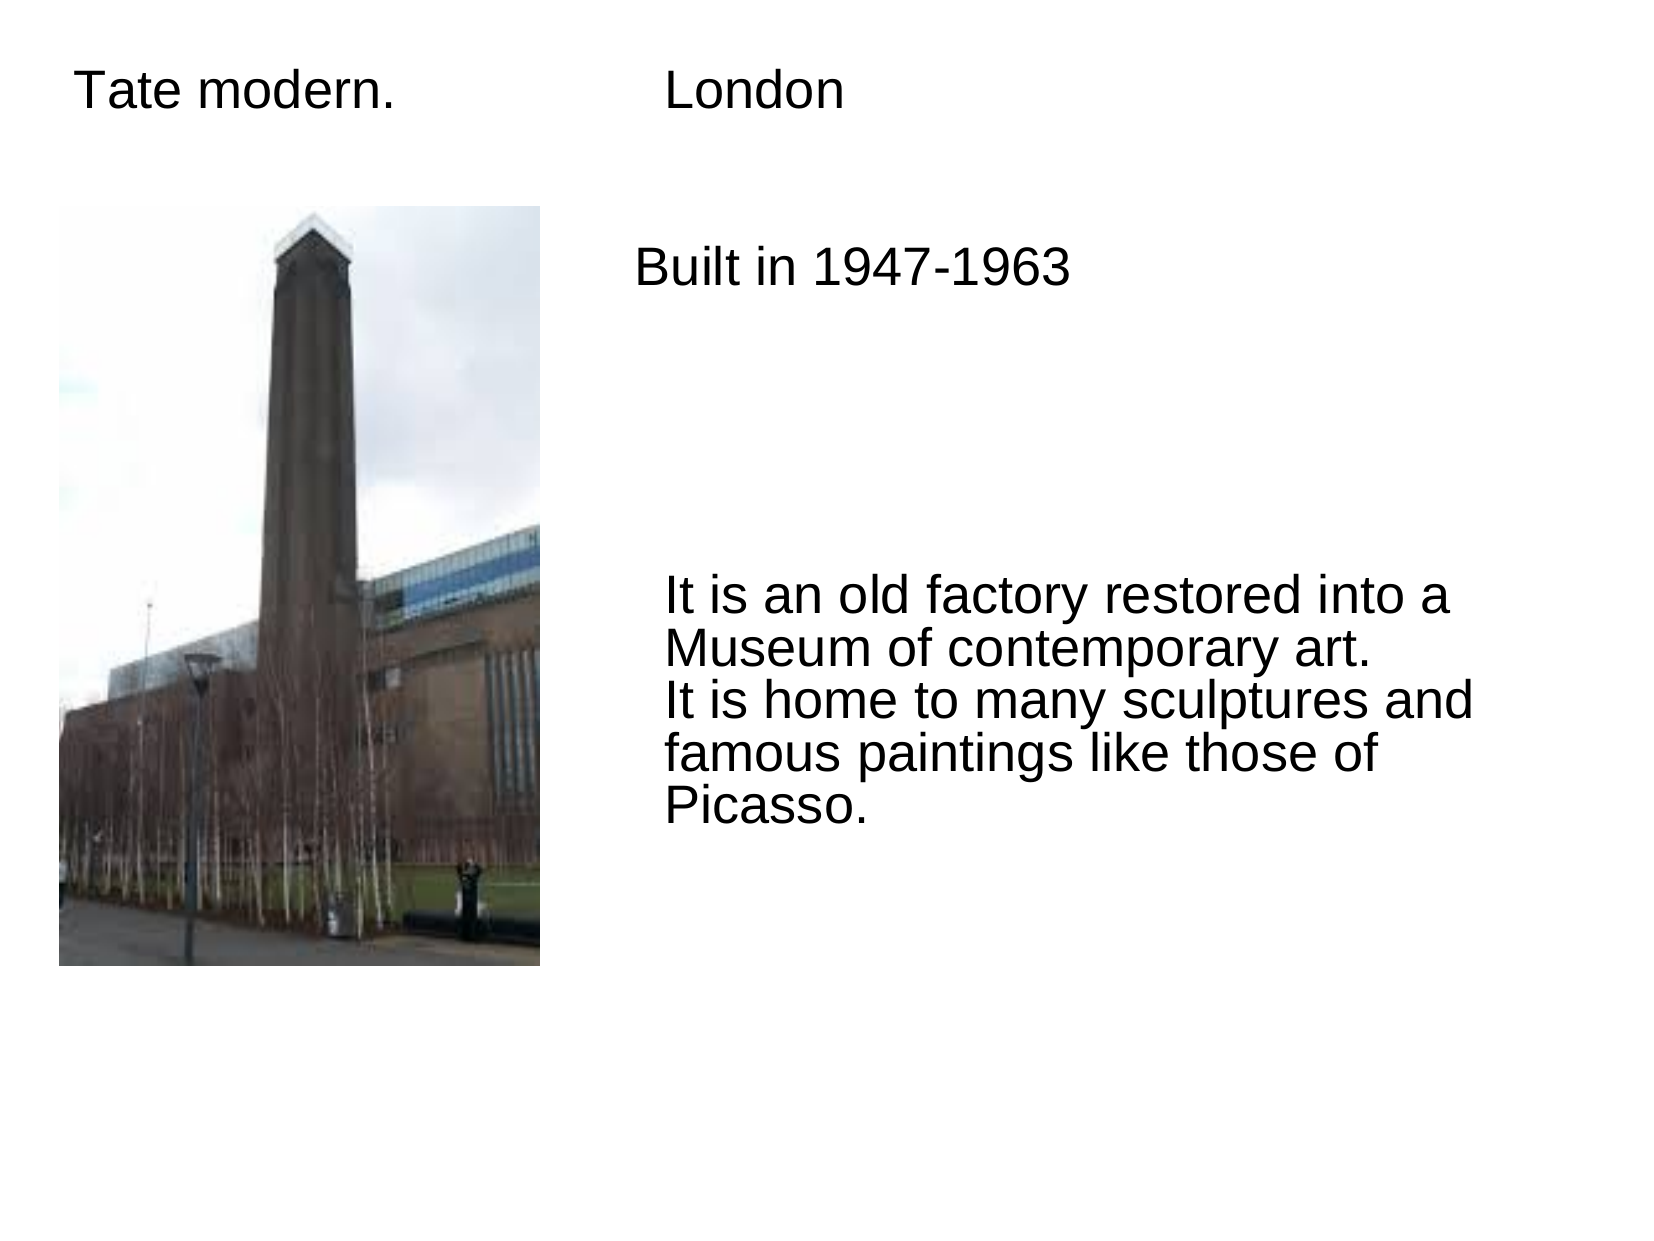

Tate modern.
London
Built in 1947-1963
It is an old factory restored into a Museum of contemporary art.
It is home to many sculptures and famous paintings like those of Picasso.